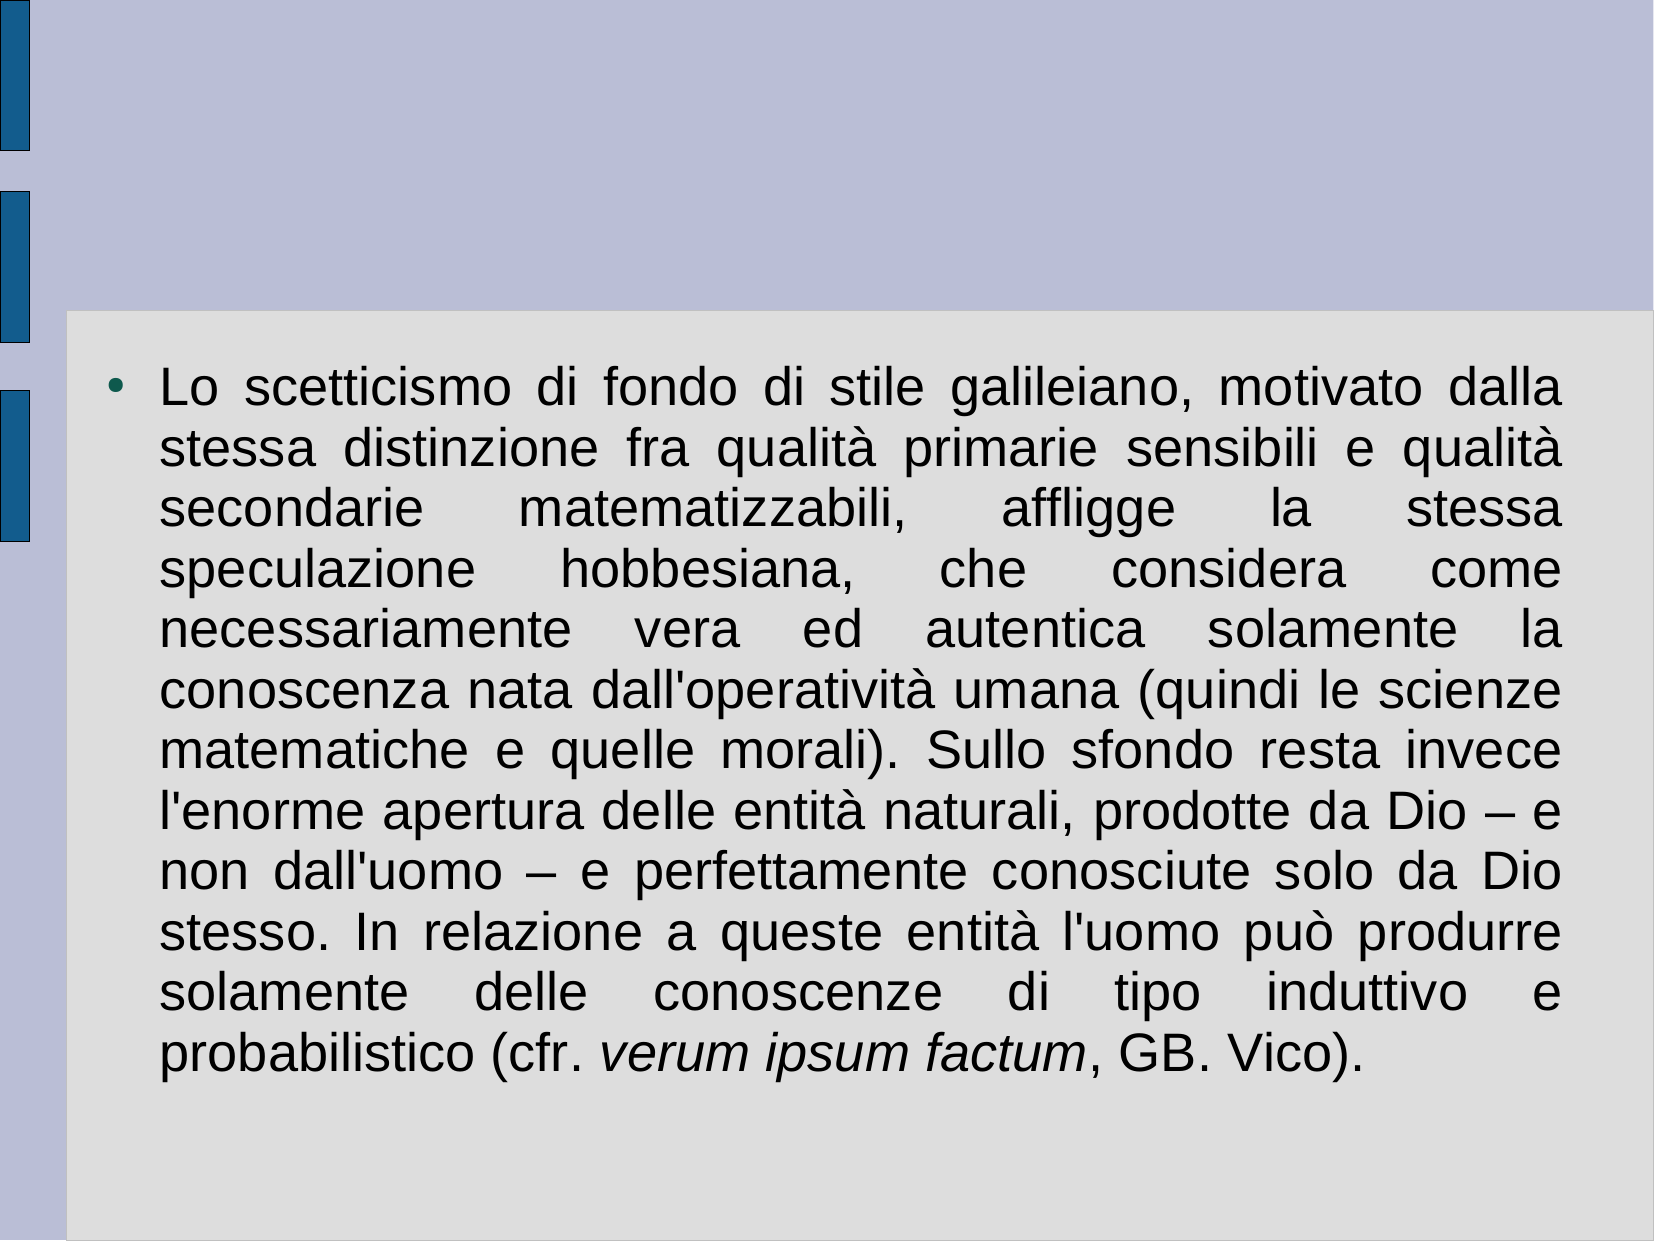

#
Lo scetticismo di fondo di stile galileiano, motivato dalla stessa distinzione fra qualità primarie sensibili e qualità secondarie matematizzabili, affligge la stessa speculazione hobbesiana, che considera come necessariamente vera ed autentica solamente la conoscenza nata dall'operatività umana (quindi le scienze matematiche e quelle morali). Sullo sfondo resta invece l'enorme apertura delle entità naturali, prodotte da Dio – e non dall'uomo – e perfettamente conosciute solo da Dio stesso. In relazione a queste entità l'uomo può produrre solamente delle conoscenze di tipo induttivo e probabilistico (cfr. verum ipsum factum, GB. Vico).